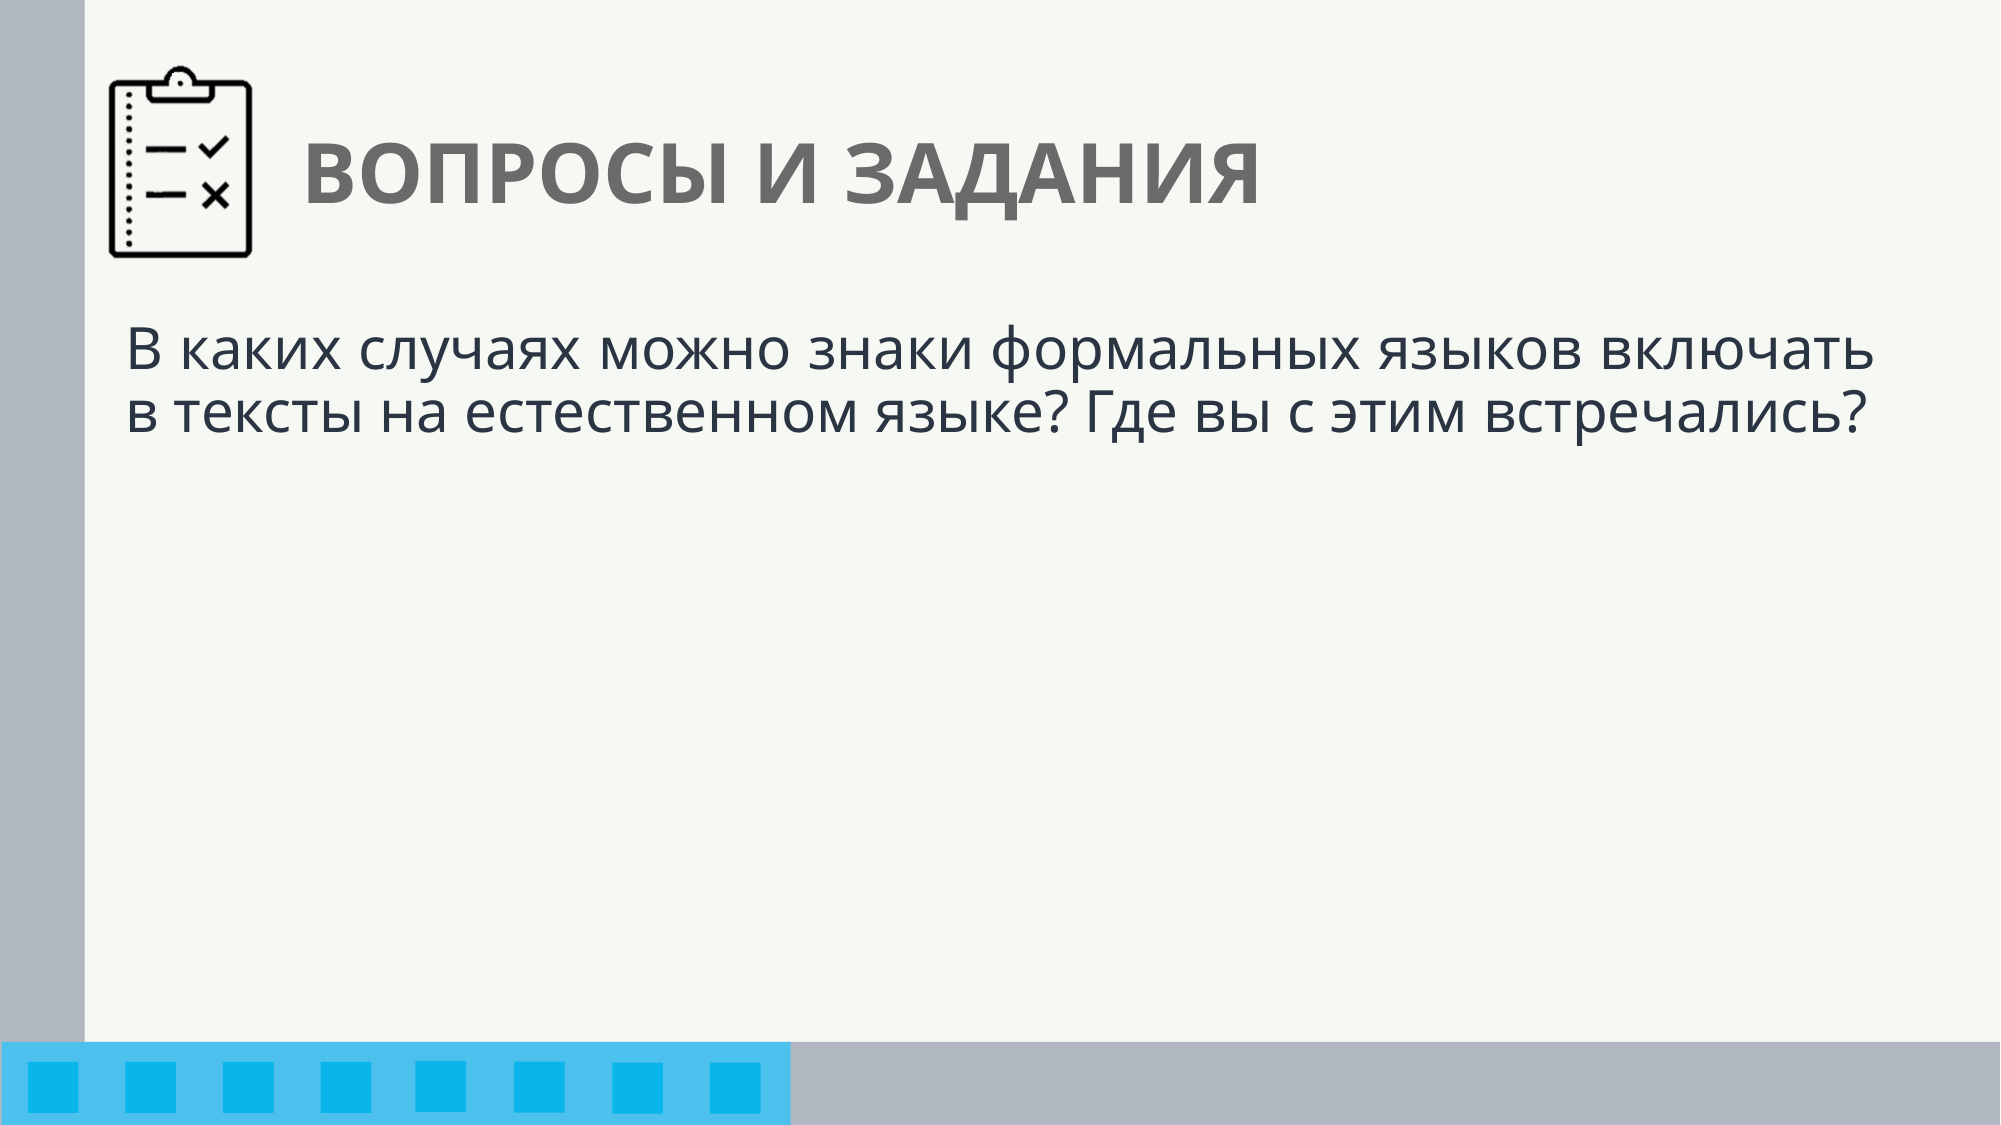

# ВОПРОСЫ И ЗАДАНИЯ
В каких случаях можно знаки формальных языков включать в тексты на естественном языке? Где вы с этим встречались?